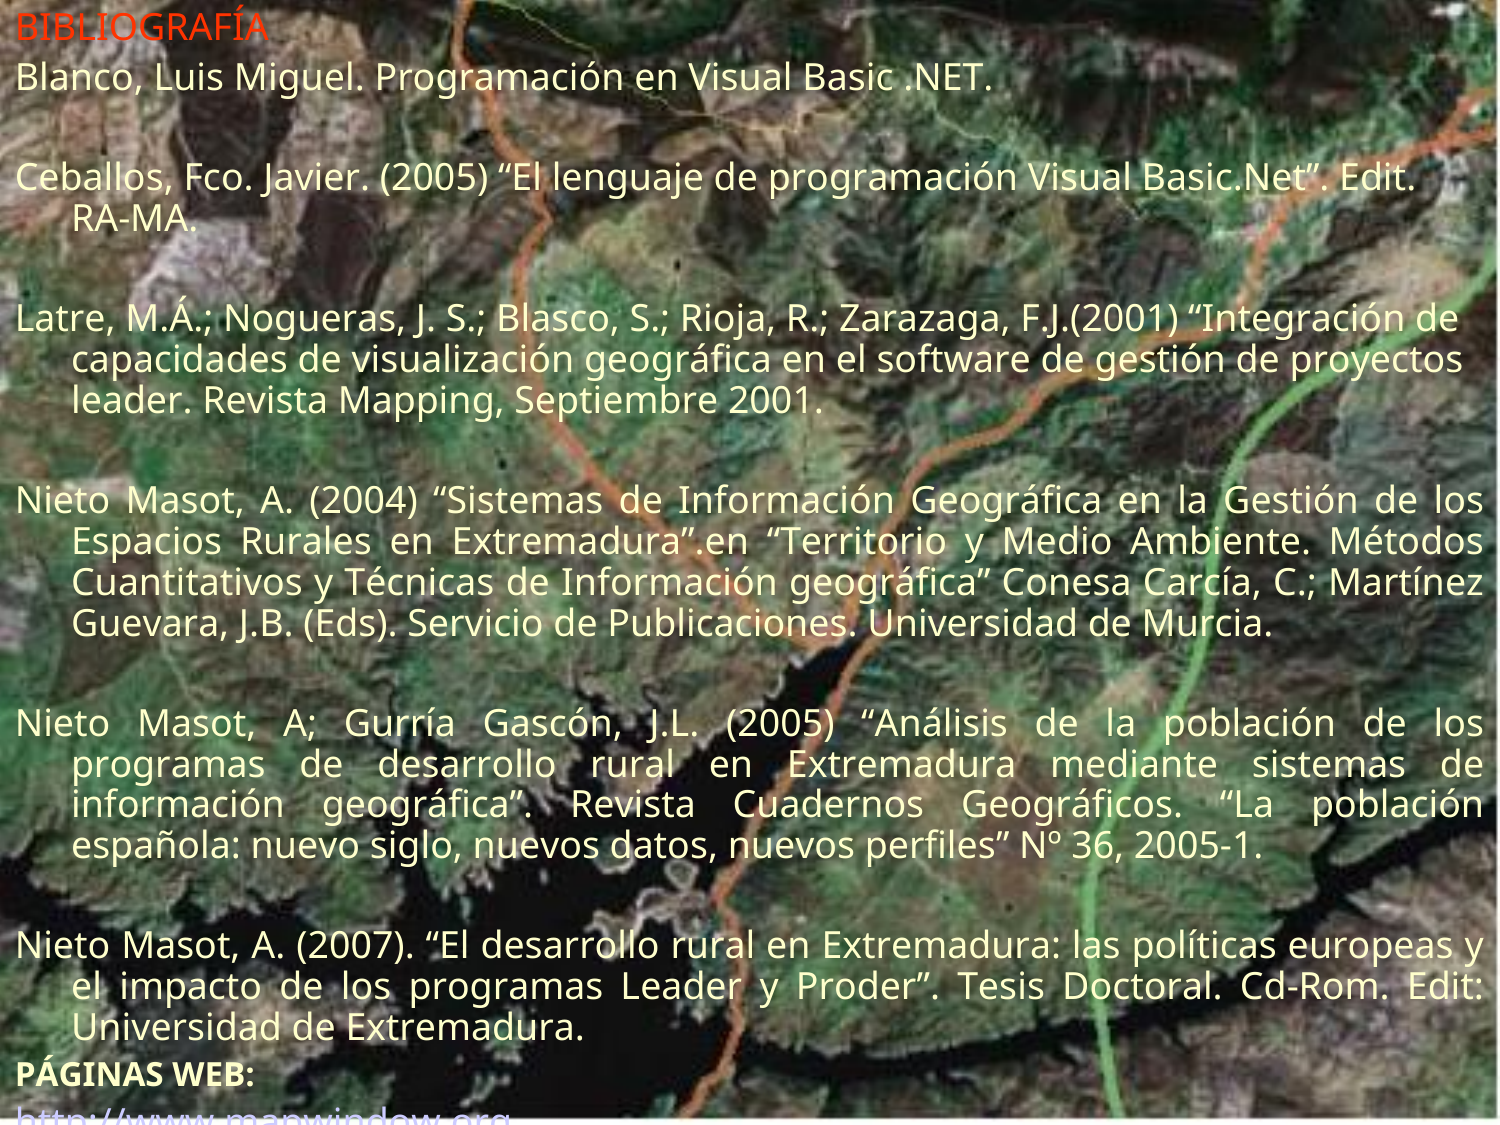

# BIBLIOGRAFÍA
Blanco, Luis Miguel. Programación en Visual Basic .NET.
Ceballos, Fco. Javier. (2005) “El lenguaje de programación Visual Basic.Net”. Edit. RA-MA.
Latre, M.Á.; Nogueras, J. S.; Blasco, S.; Rioja, R.; Zarazaga, F.J.(2001) “Integración de capacidades de visualización geográfica en el software de gestión de proyectos leader. Revista Mapping, Septiembre 2001.
Nieto Masot, A. (2004) “Sistemas de Información Geográfica en la Gestión de los Espacios Rurales en Extremadura”.en “Territorio y Medio Ambiente. Métodos Cuantitativos y Técnicas de Información geográfica” Conesa Carcía, C.; Martínez Guevara, J.B. (Eds). Servicio de Publicaciones. Universidad de Murcia.
Nieto Masot, A; Gurría Gascón, J.L. (2005) “Análisis de la población de los programas de desarrollo rural en Extremadura mediante sistemas de información geográfica”. Revista Cuadernos Geográficos. “La población española: nuevo siglo, nuevos datos, nuevos perfiles” Nº 36, 2005-1.
Nieto Masot, A. (2007). “El desarrollo rural en Extremadura: las políticas europeas y el impacto de los programas Leader y Proder”. Tesis Doctoral. Cd-Rom. Edit: Universidad de Extremadura.
PÁGINAS WEB:
http://www.mapwindow.org
http://svn.mapwindow.org/svnroot/
http://www.mapwindow.org/wiki/index.php/Main_Page